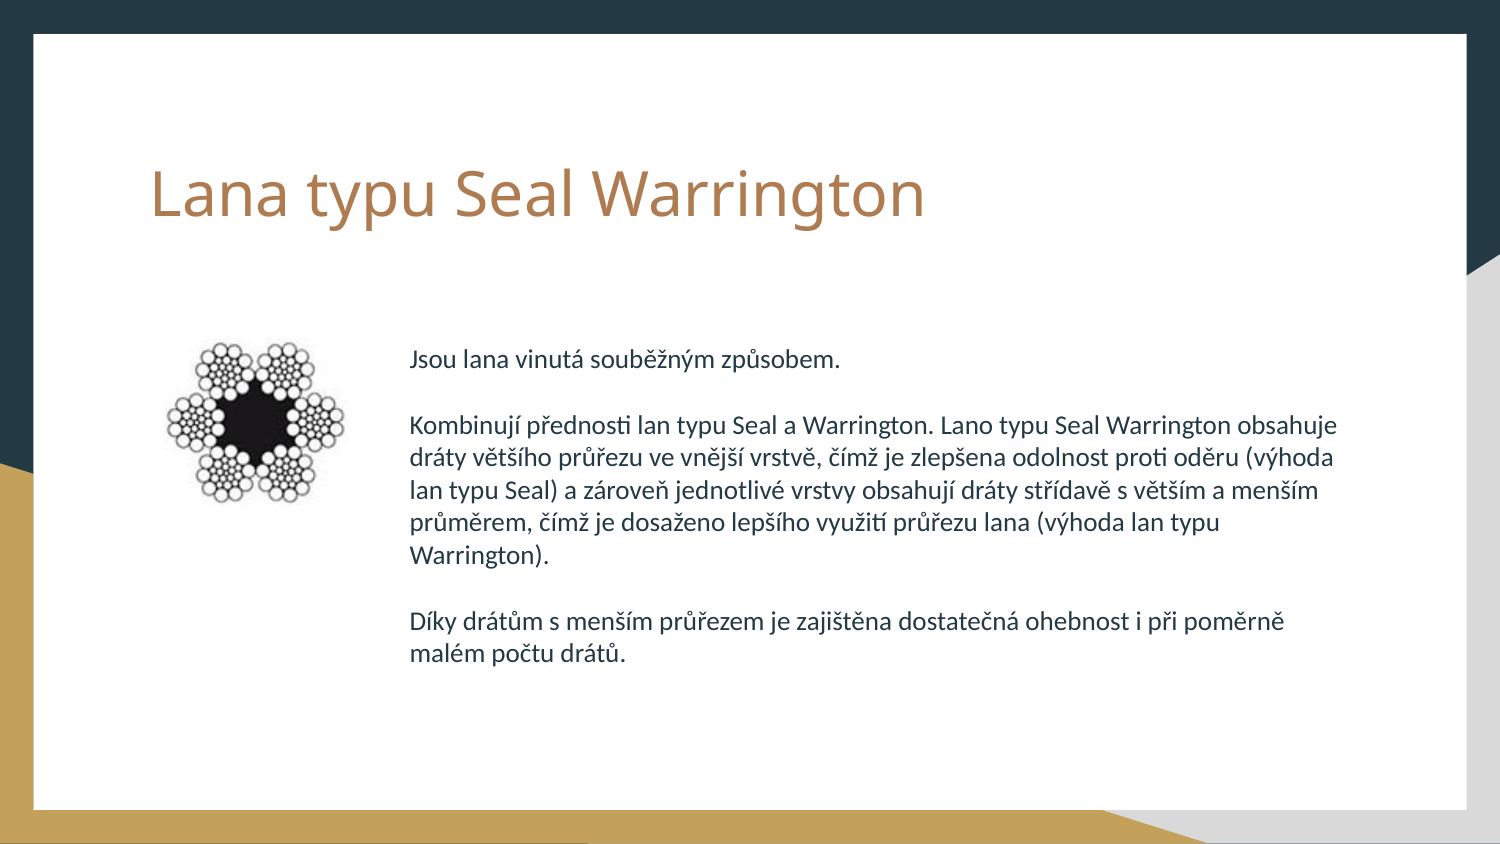

# Lana typu Seal Warrington
Jsou lana vinutá souběžným způsobem.
Kombinují přednosti lan typu Seal a Warrington. Lano typu Seal Warrington obsahuje dráty většího průřezu ve vnější vrstvě, čímž je zlepšena odolnost proti oděru (výhoda lan typu Seal) a zároveň jednotlivé vrstvy obsahují dráty střídavě s větším a menším průměrem, čímž je dosaženo lepšího využití průřezu lana (výhoda lan typu Warrington).
Díky drátům s menším průřezem je zajištěna dostatečná ohebnost i při poměrně malém počtu drátů.